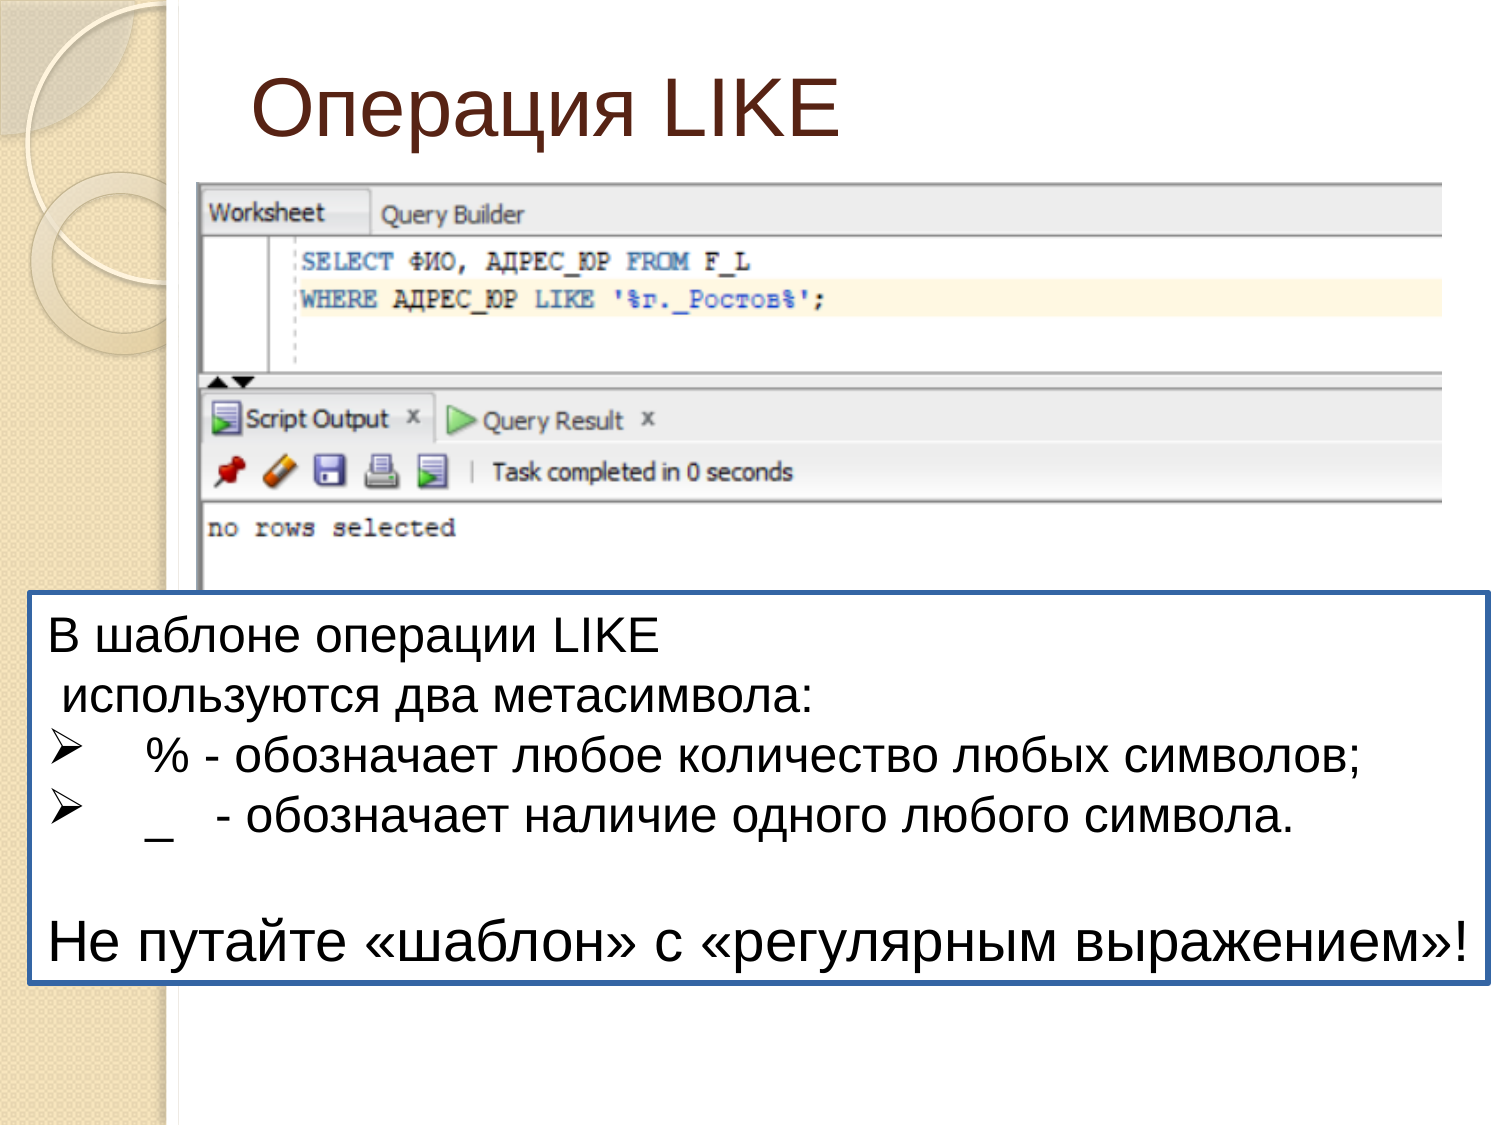

# Операция LIKE
В шаблоне операции LIKE
 используются два метасимвола:
 % - обозначает любое количество любых символов;
 _ - обозначает наличие одного любого символа.
Не путайте «шаблон» с «регулярным выражением»!